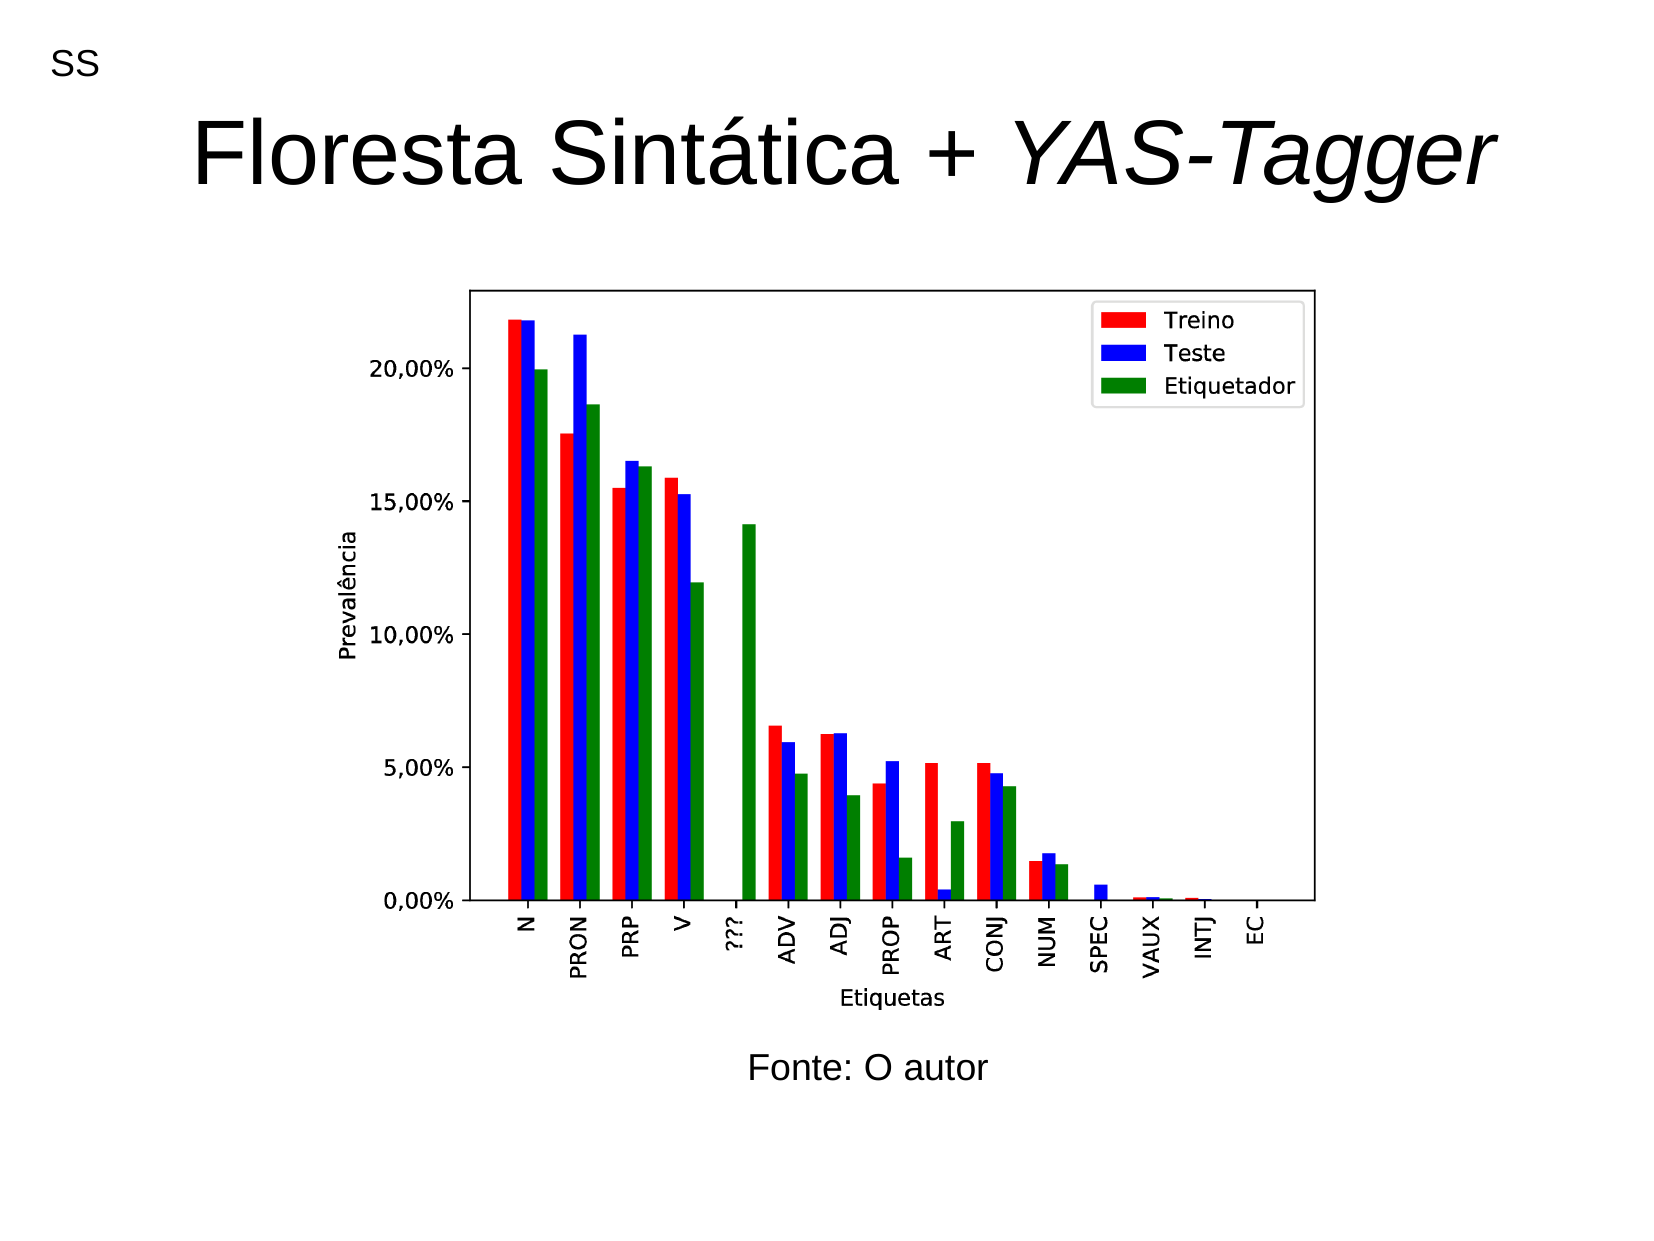

SS
# Floresta Sintática + YAS-Tagger
Fonte: O autor